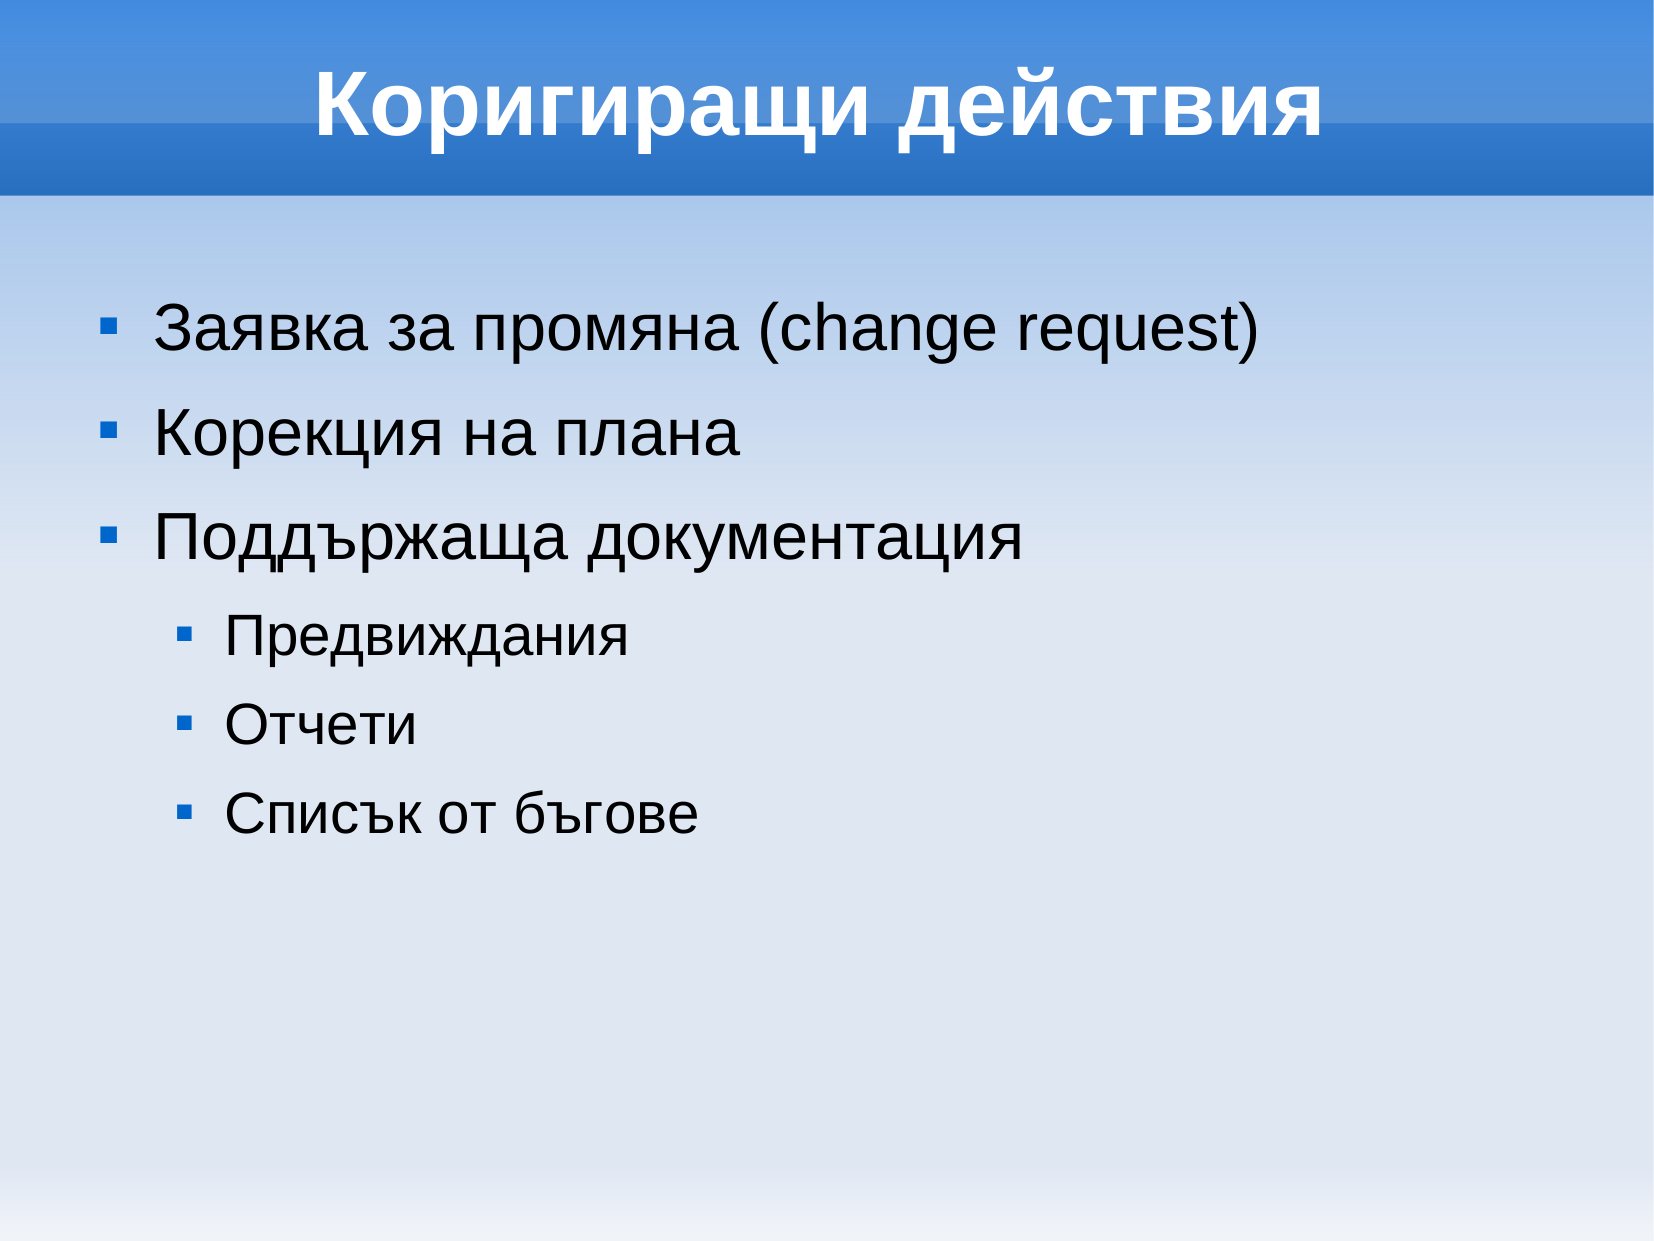

# Коригиращи действия
Заявка за промяна (change request)
Корекция на плана
Поддържаща документация
Предвиждания
Отчети
Списък от бъгове